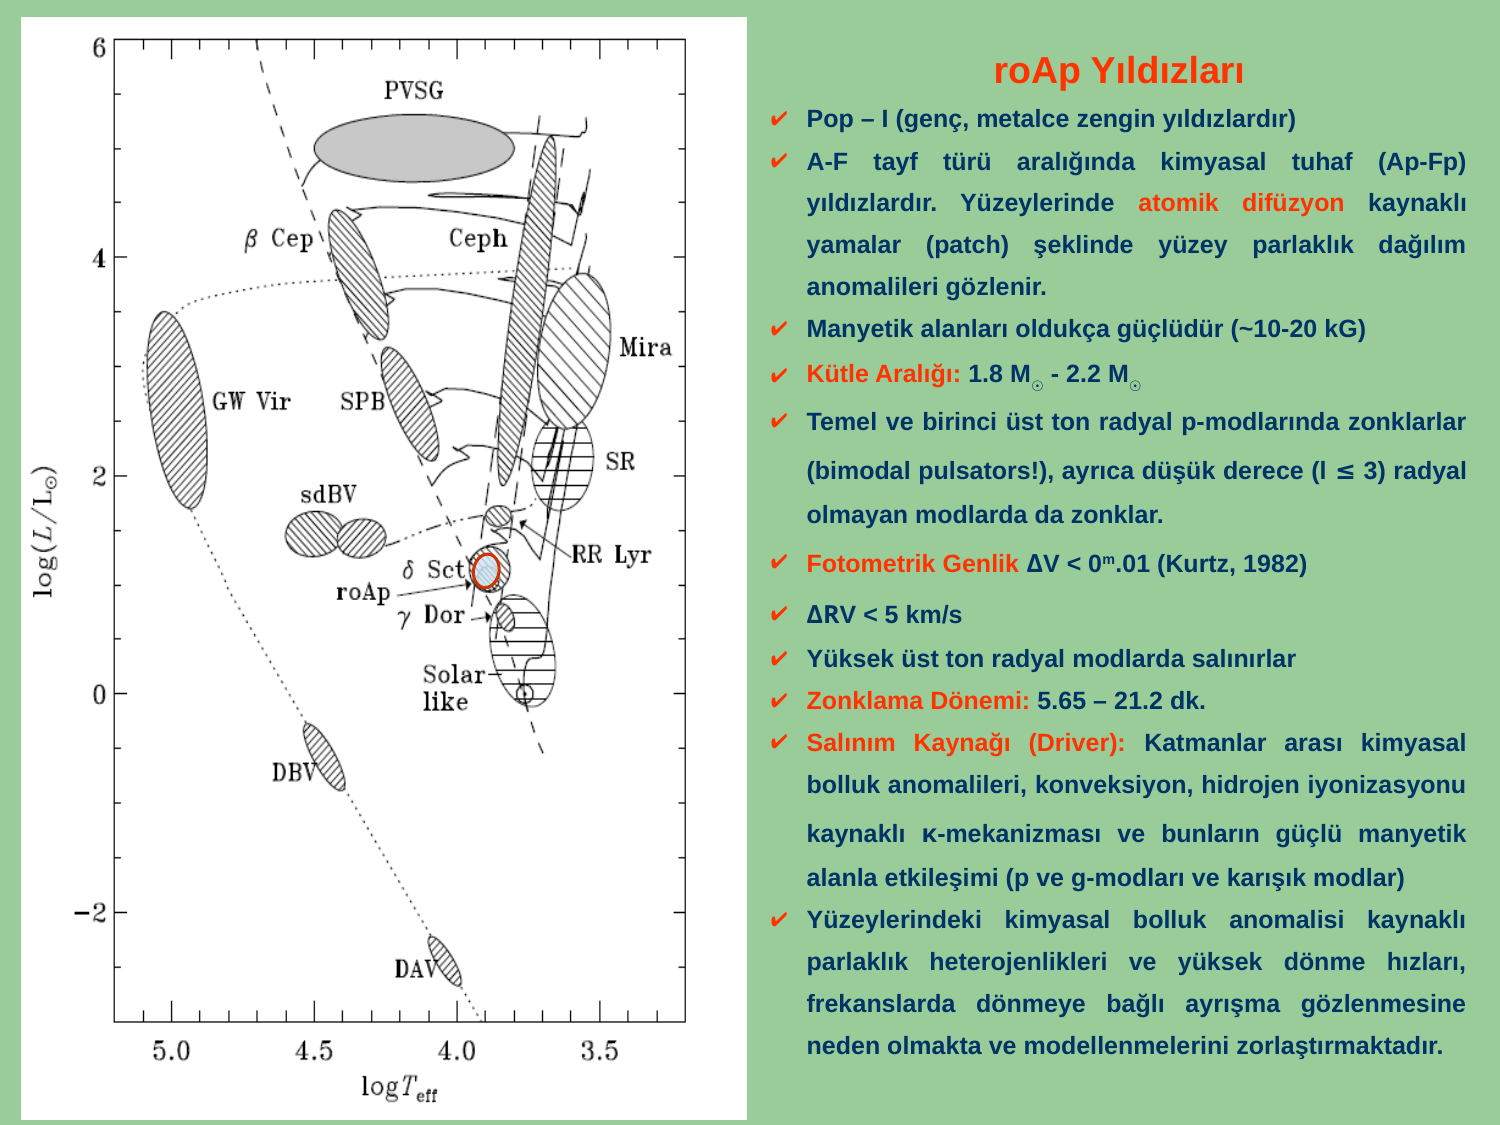

roAp Yıldızları
Pop – I (genç, metalce zengin yıldızlardır)
A-F tayf türü aralığında kimyasal tuhaf (Ap-Fp) yıldızlardır. Yüzeylerinde atomik difüzyon kaynaklı yamalar (patch) şeklinde yüzey parlaklık dağılım anomalileri gözlenir.
Manyetik alanları oldukça güçlüdür (~10-20 kG)
Kütle Aralığı: 1.8 M☉ - 2.2 M☉
Temel ve birinci üst ton radyal p-modlarında zonklarlar (bimodal pulsators!), ayrıca düşük derece (l ≤ 3) radyal olmayan modlarda da zonklar.
Fotometrik Genlik ΔV < 0m.01 (Kurtz, 1982)
ΔRV < 5 km/s
Yüksek üst ton radyal modlarda salınırlar
Zonklama Dönemi: 5.65 – 21.2 dk.
Salınım Kaynağı (Driver): Katmanlar arası kimyasal bolluk anomalileri, konveksiyon, hidrojen iyonizasyonu kaynaklı κ-mekanizması ve bunların güçlü manyetik alanla etkileşimi (p ve g-modları ve karışık modlar)
Yüzeylerindeki kimyasal bolluk anomalisi kaynaklı parlaklık heterojenlikleri ve yüksek dönme hızları, frekanslarda dönmeye bağlı ayrışma gözlenmesine neden olmakta ve modellenmelerini zorlaştırmaktadır.